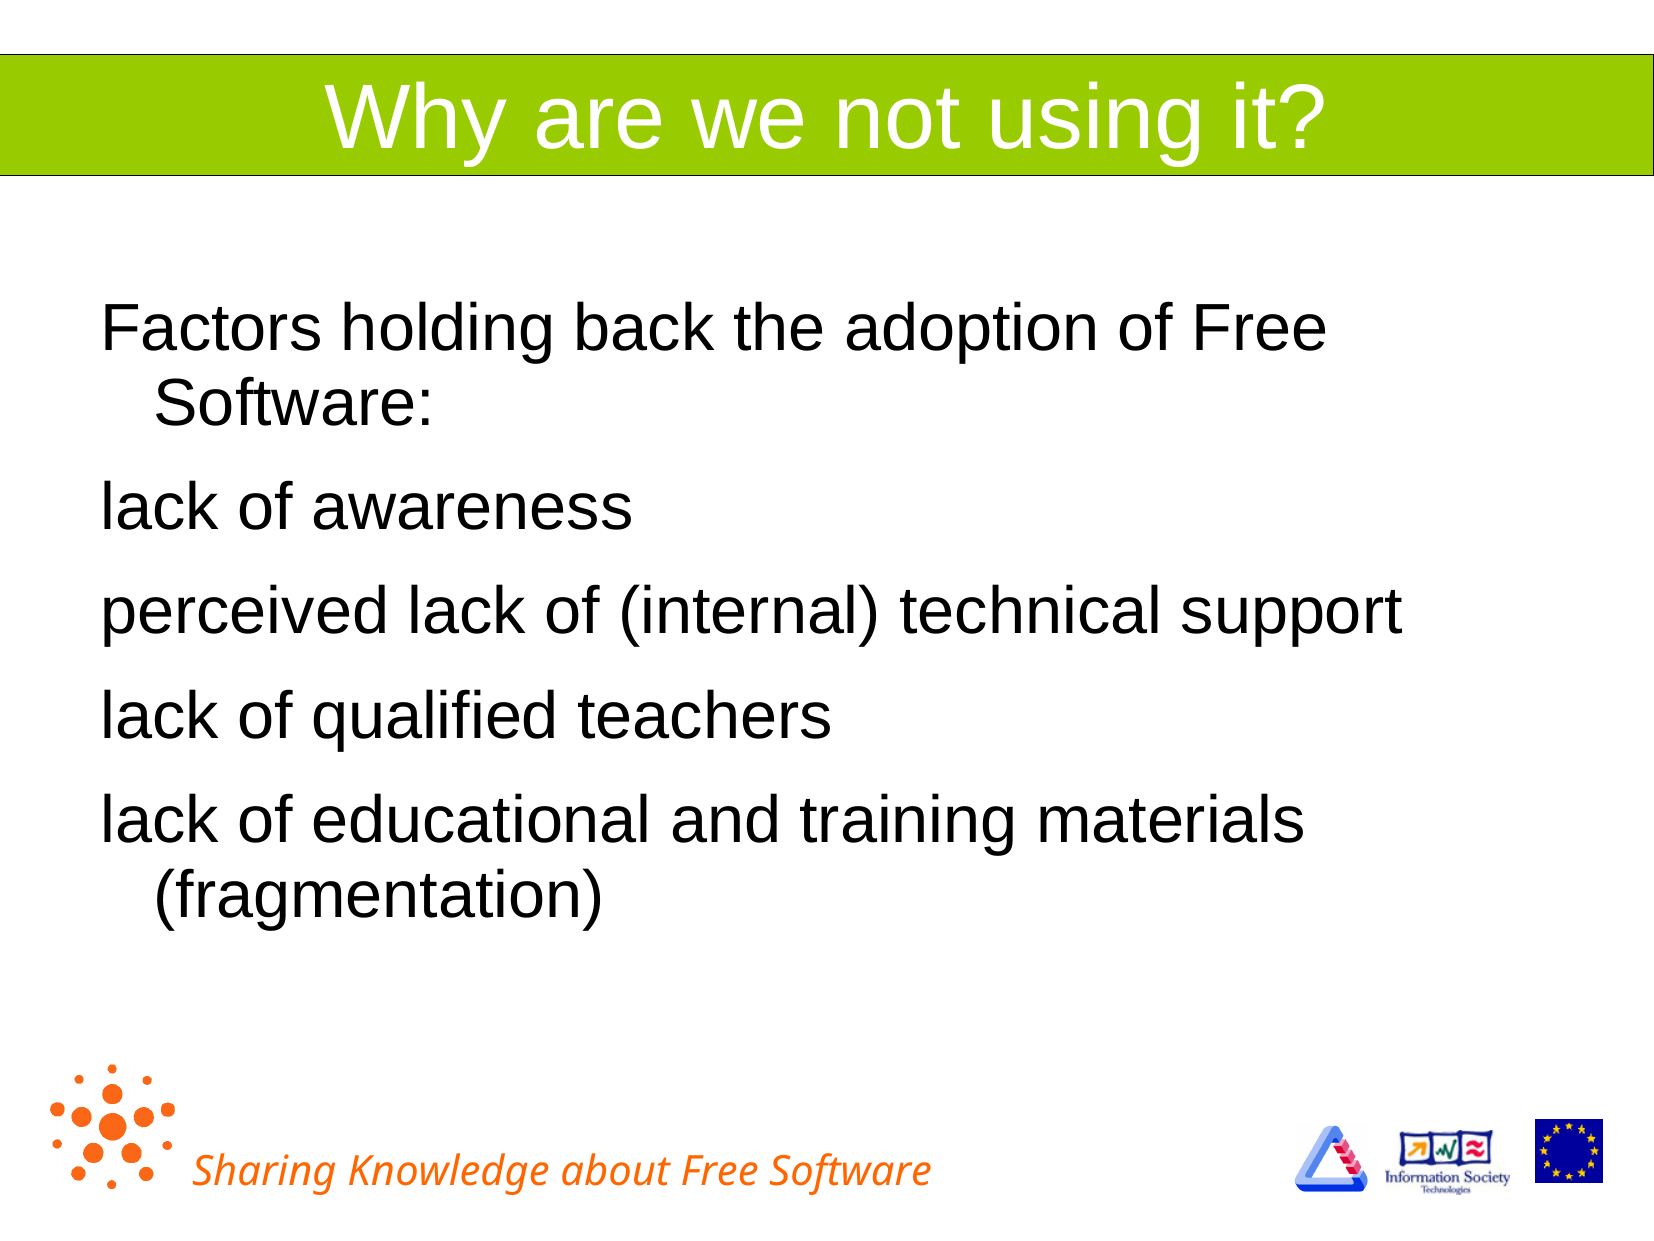

# Why are we not using it?
Factors holding back the adoption of Free Software:
lack of awareness
perceived lack of (internal) technical support
lack of qualified teachers
lack of educational and training materials (fragmentation)